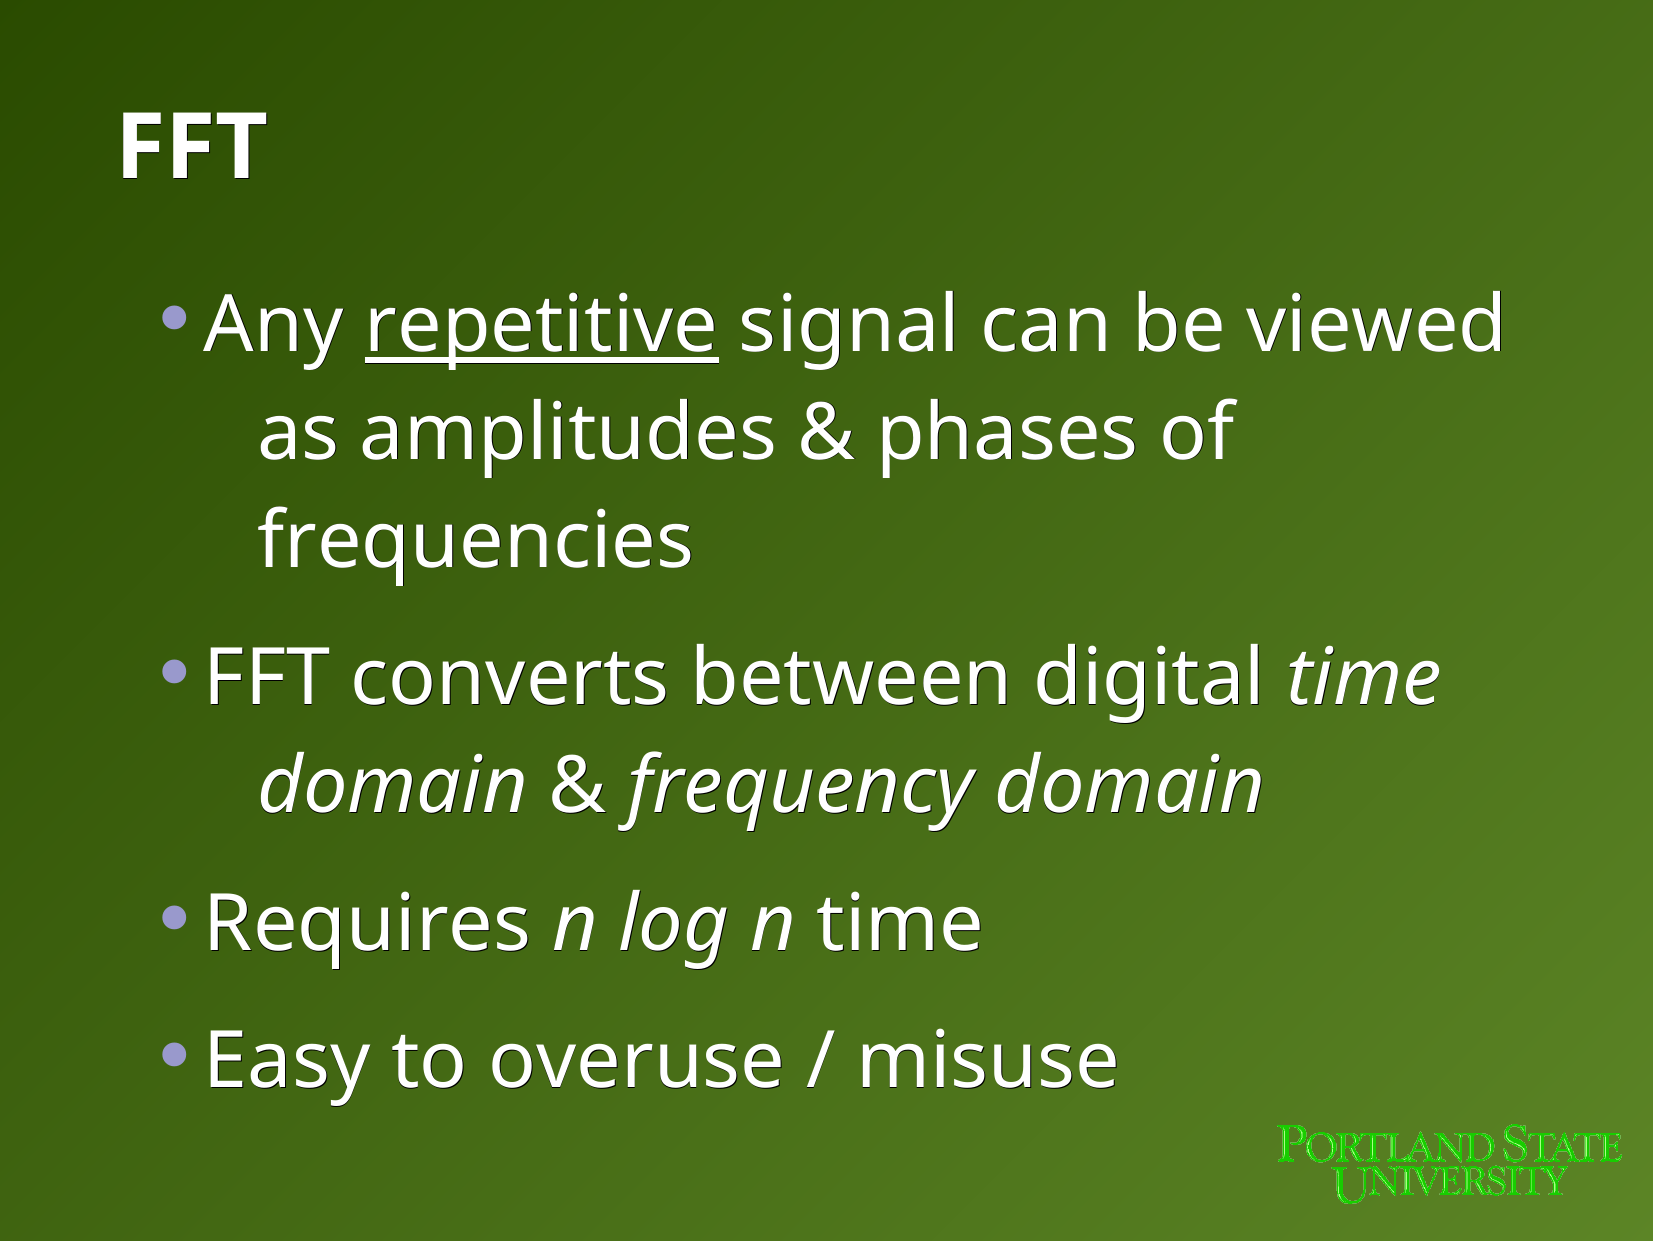

# FFT
Any repetitive signal can be viewed as amplitudes & phases of frequencies
FFT converts between digital time domain & frequency domain
Requires n log n time
Easy to overuse / misuse